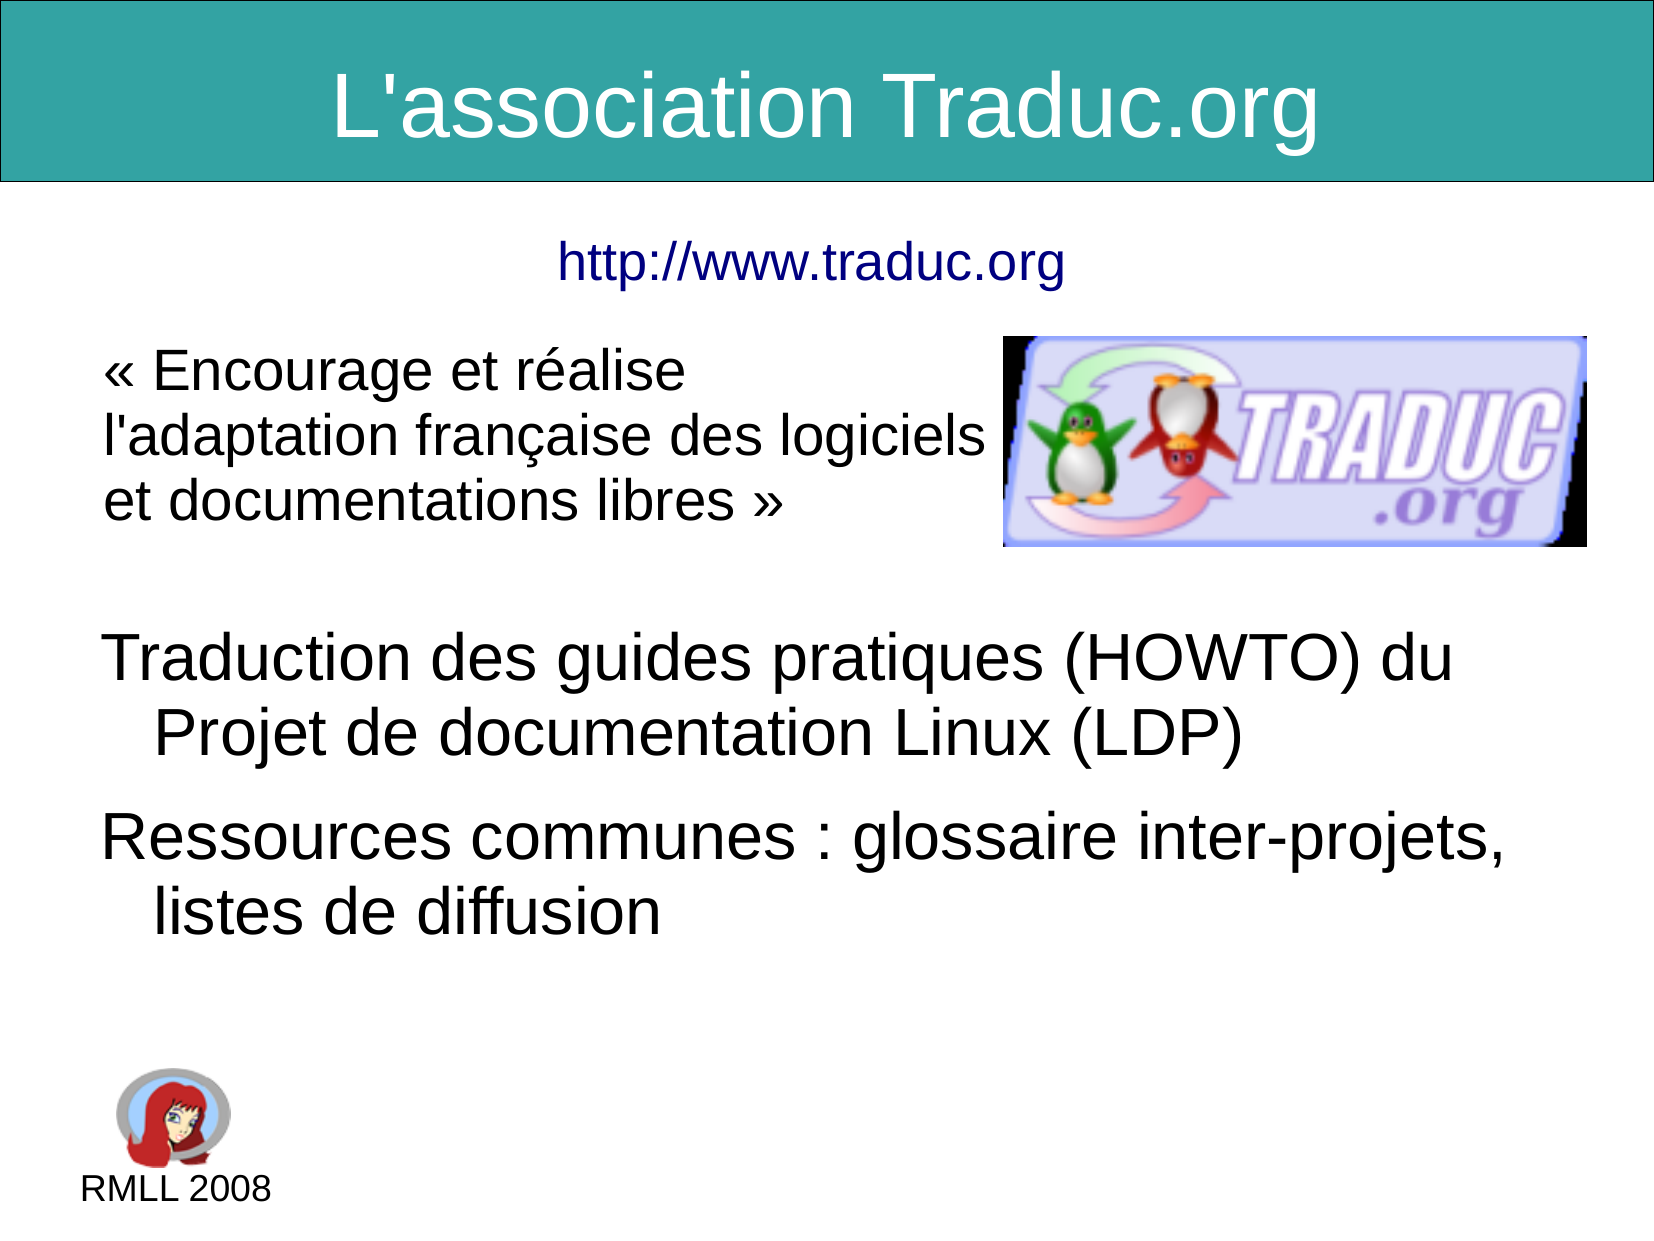

# L'association Traduc.org
http://www.traduc.org
« Encourage et réalise l'adaptation française des logiciels et documentations libres »
Traduction des guides pratiques (HOWTO) du Projet de documentation Linux (LDP)
Ressources communes : glossaire inter-projets, listes de diffusion